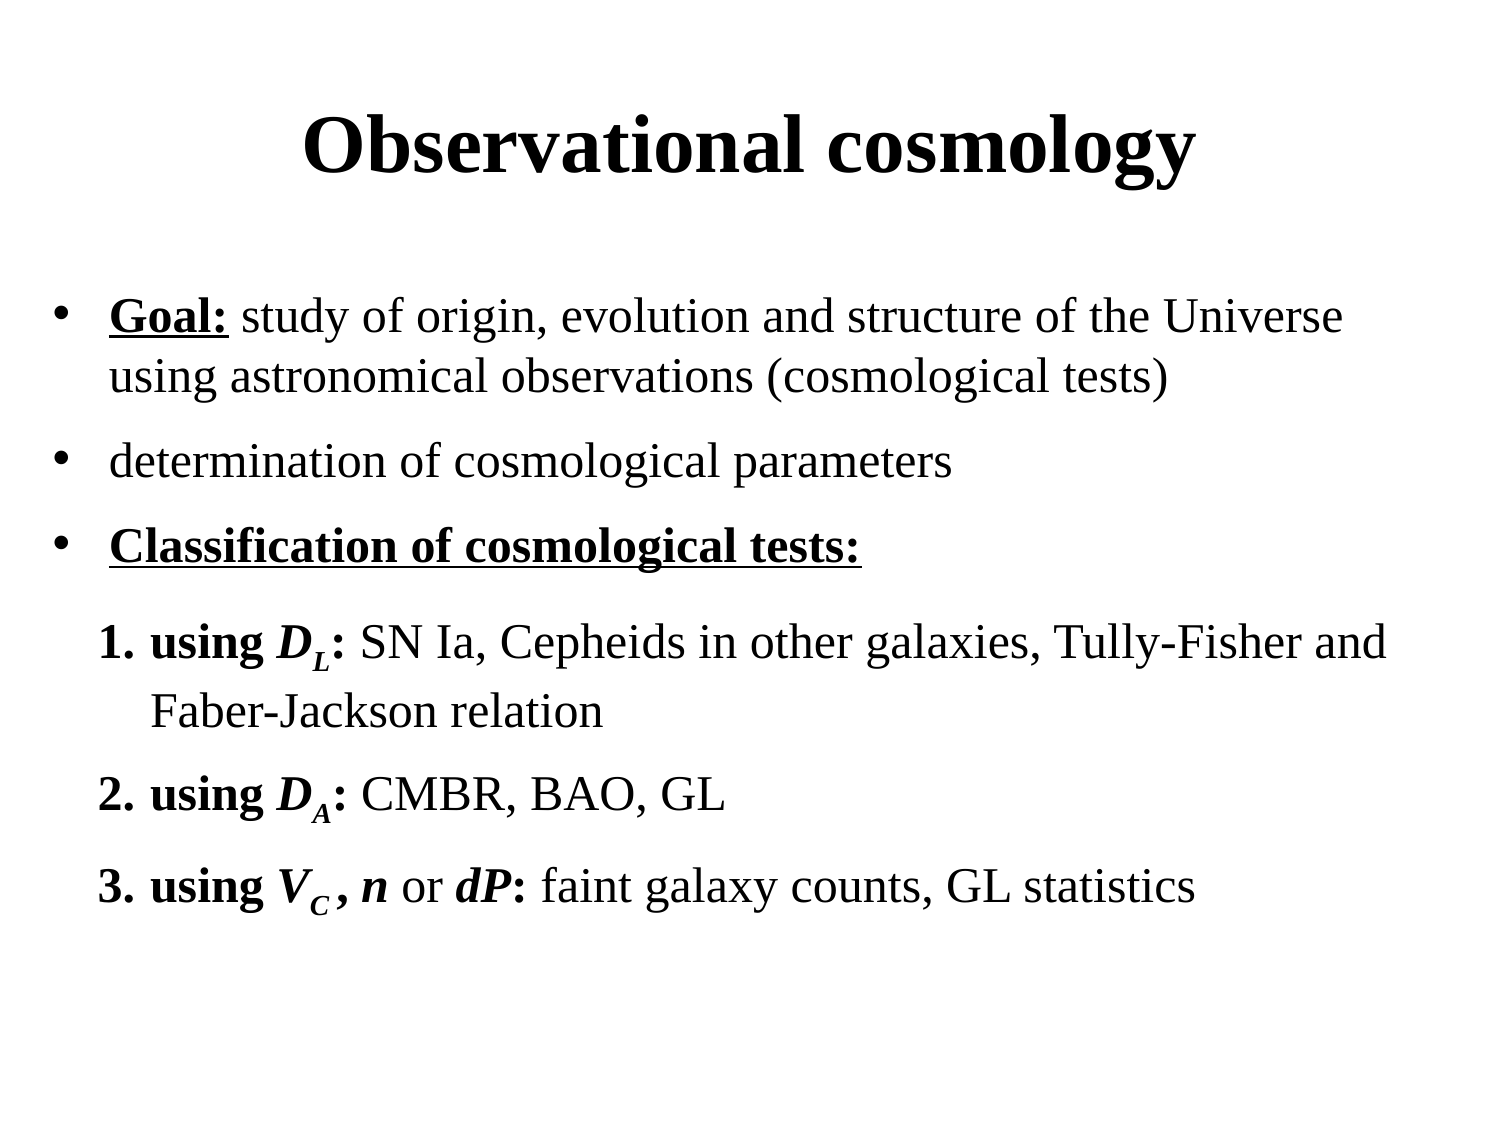

# Observational cosmology
Goal: study of origin, evolution and structure of the Universe using astronomical observations (cosmological tests)
determination of cosmological parameters
Classification of cosmological tests:
using DL: SN Ia, Cepheids in other galaxies, Tully-Fisher and Faber-Jackson relation
using DA: CMBR, BAO, GL
using VC , n or dP: faint galaxy counts, GL statistics